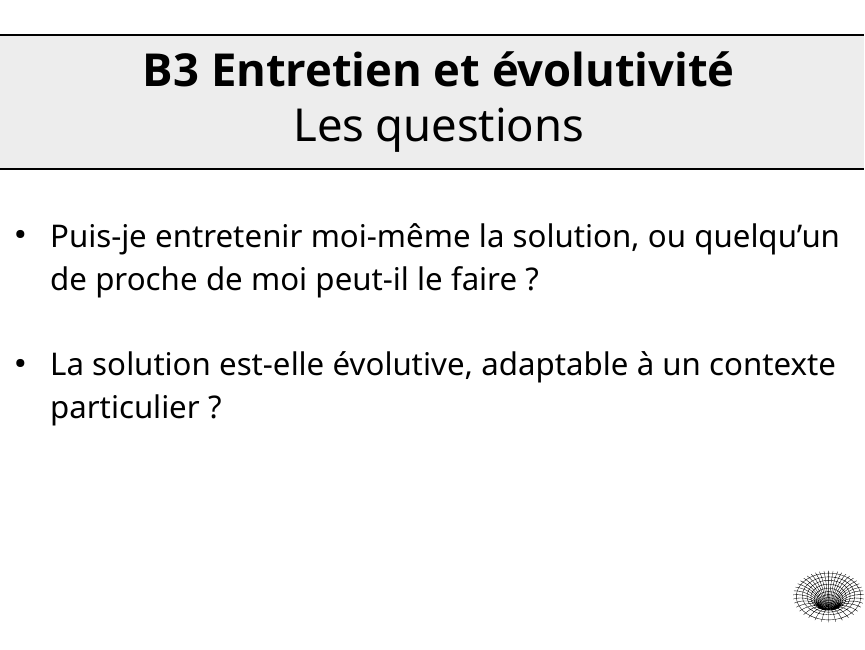

# B3 Entretien et évolutivité Les questions
Puis-je entretenir moi-même la solution, ou quelqu’un de proche de moi peut-il le faire ?
La solution est-elle évolutive, adaptable à un contexte particulier ?